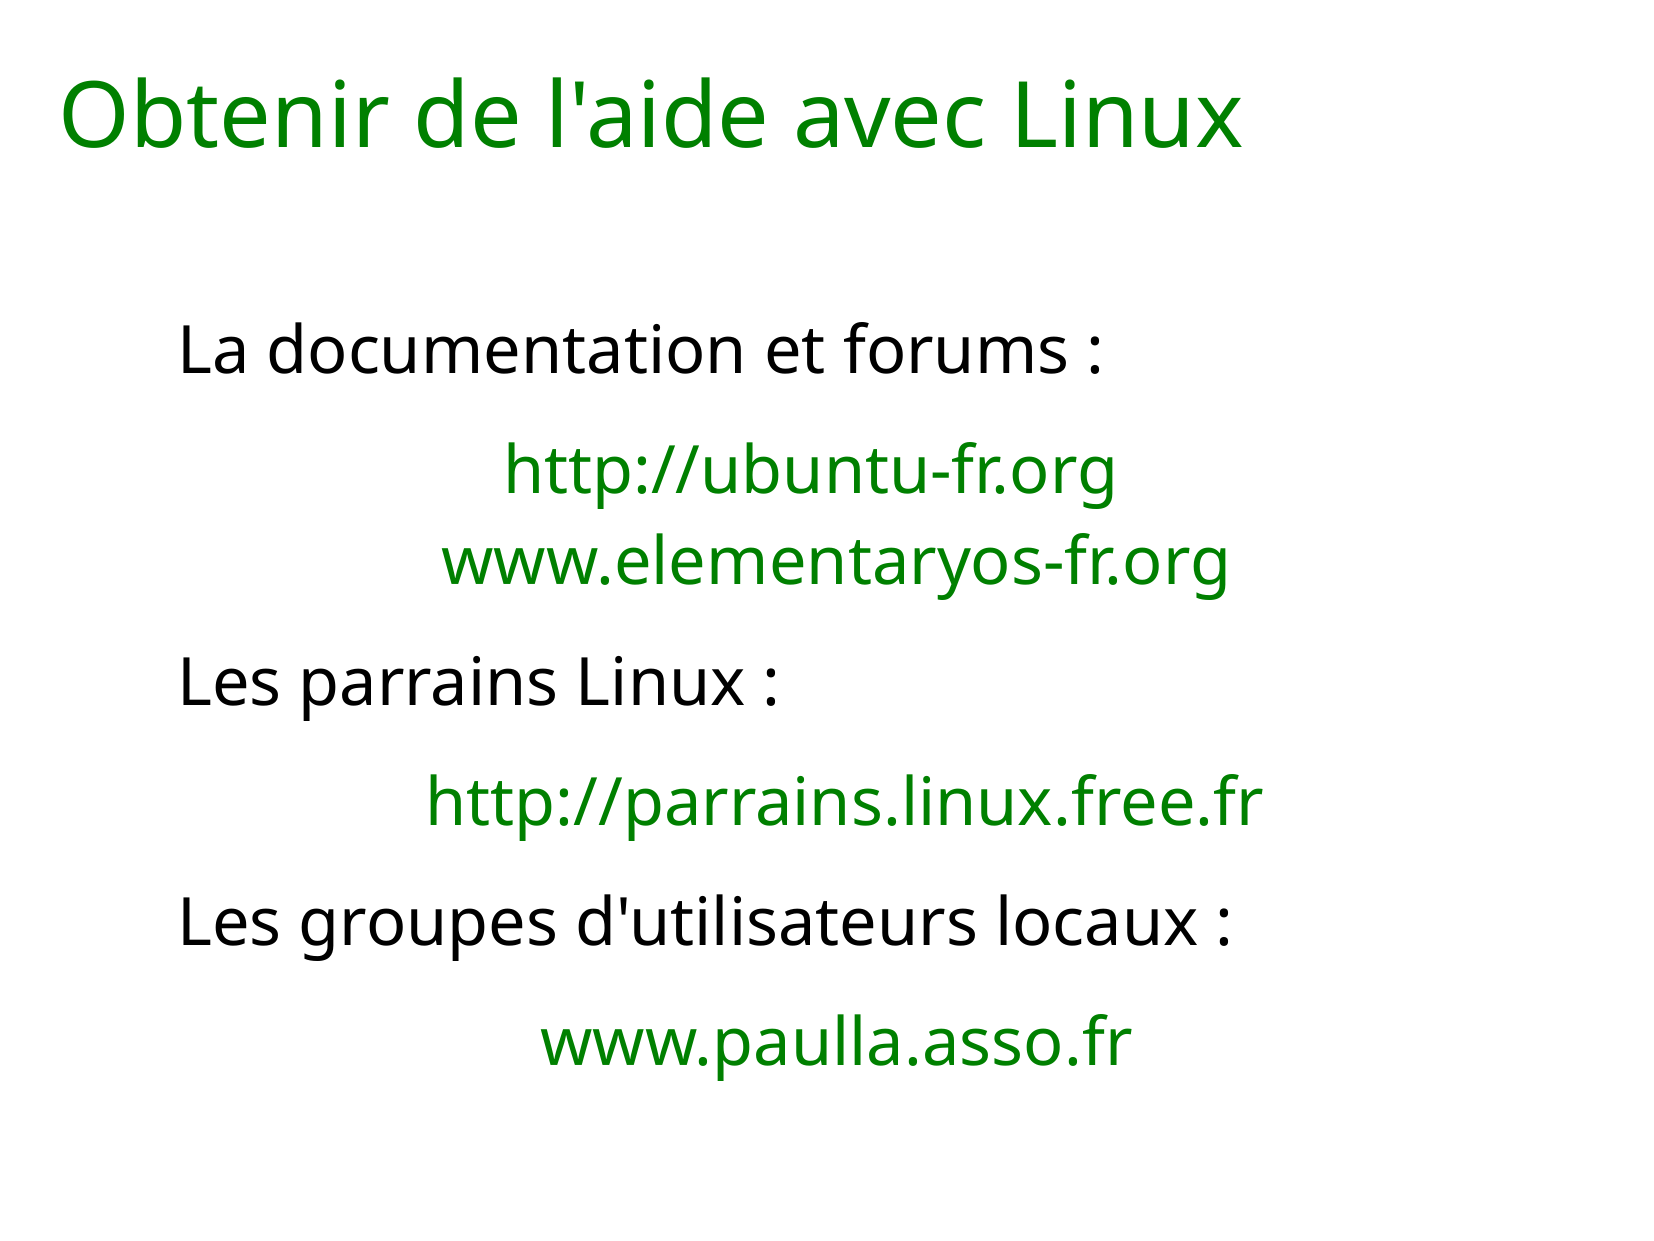

# Obtenir de l'aide avec Linux
La documentation et forums :
http://ubuntu-fr.org www.elementaryos-fr.org
Les parrains Linux :
 http://parrains.linux.free.fr
Les groupes d'utilisateurs locaux :
www.paulla.asso.fr